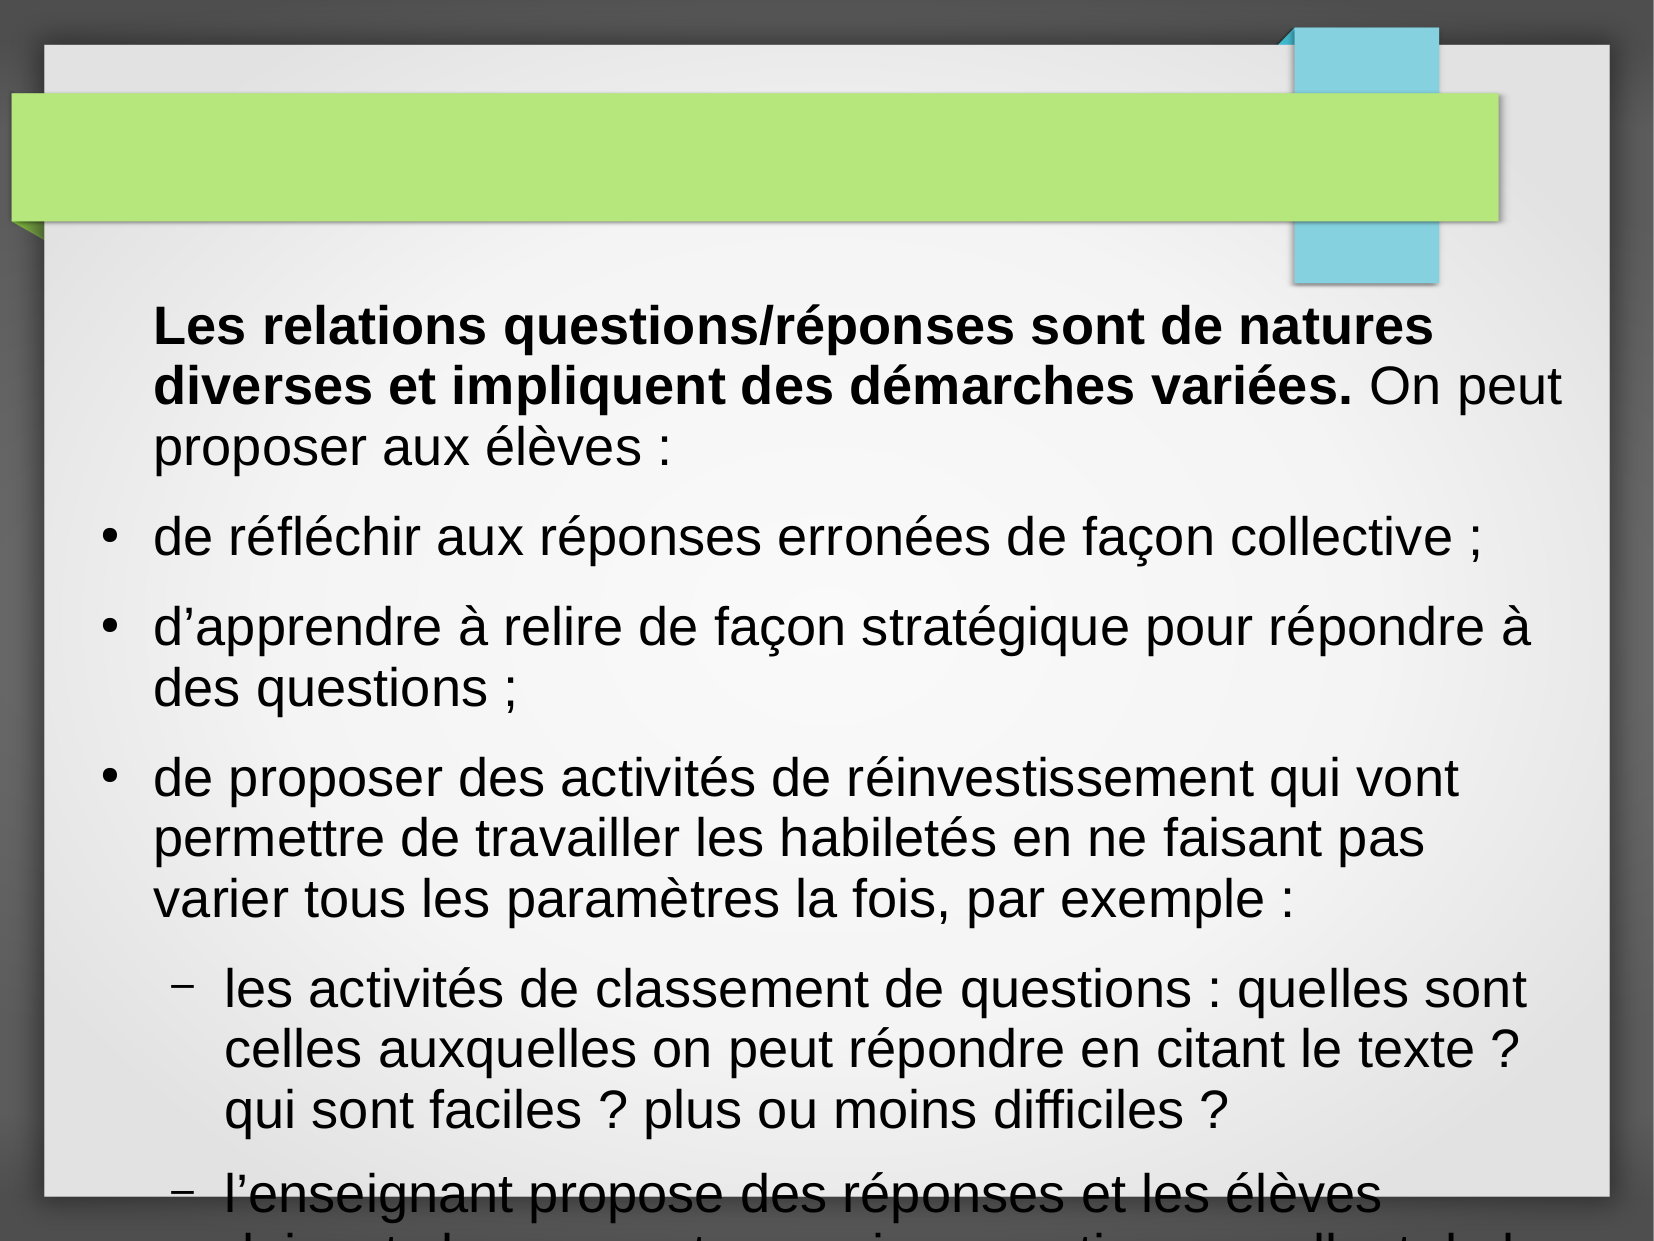

#
Les relations questions/réponses sont de natures diverses et impliquent des démarches variées. On peut proposer aux élèves :
de réfléchir aux réponses erronées de façon collective ;
d’apprendre à relire de façon stratégique pour répondre à des questions ;
de proposer des activités de réinvestissement qui vont permettre de travailler les habiletés en ne faisant pas varier tous les paramètres la fois, par exemple :
les activités de classement de questions : quelles sont celles auxquelles on peut répondre en citant le texte ? qui sont faciles ? plus ou moins difficiles ?
l’enseignant propose des réponses et les élèves doivent classer quatre ou cinq questions en allant de la plus pertinente à celle qui est la plus éloignée de la réponse proposée ;
tâches de production de questions (de manière autonome ou à partir de réponses déjà disponibles) ;
répondre à des questions faisant appel à des connaissances culturelles antérieures.